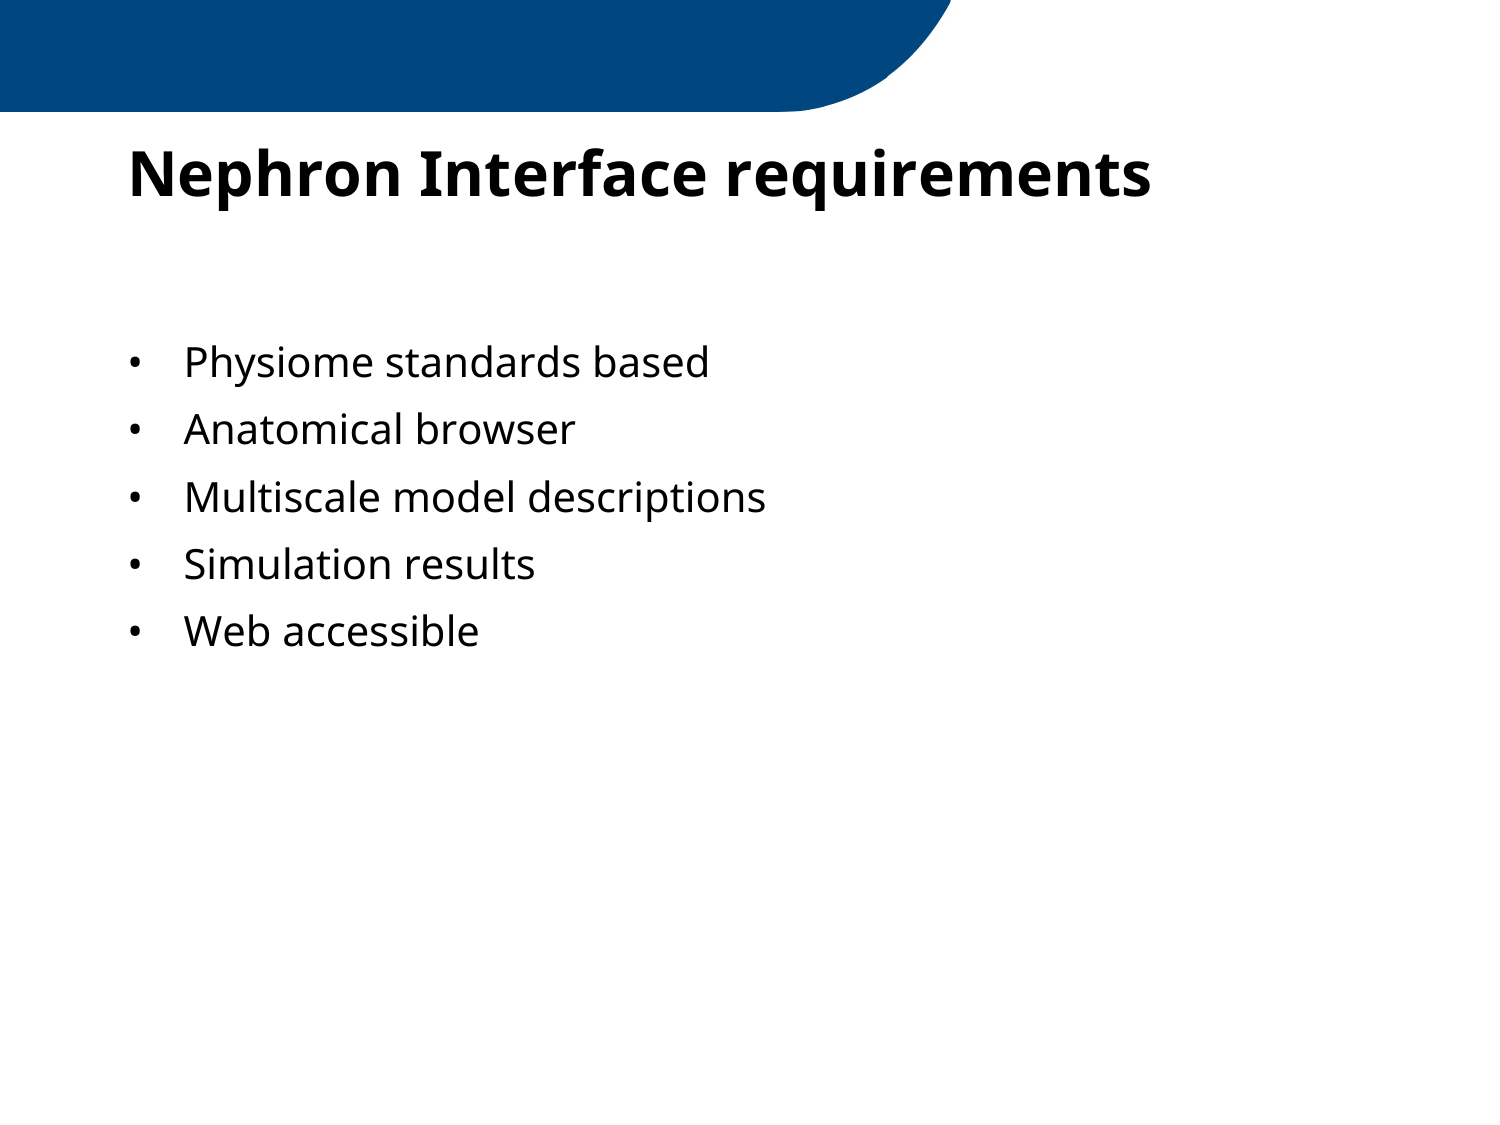

# Nephron Interface requirements
Physiome standards based
Anatomical browser
Multiscale model descriptions
Simulation results
Web accessible